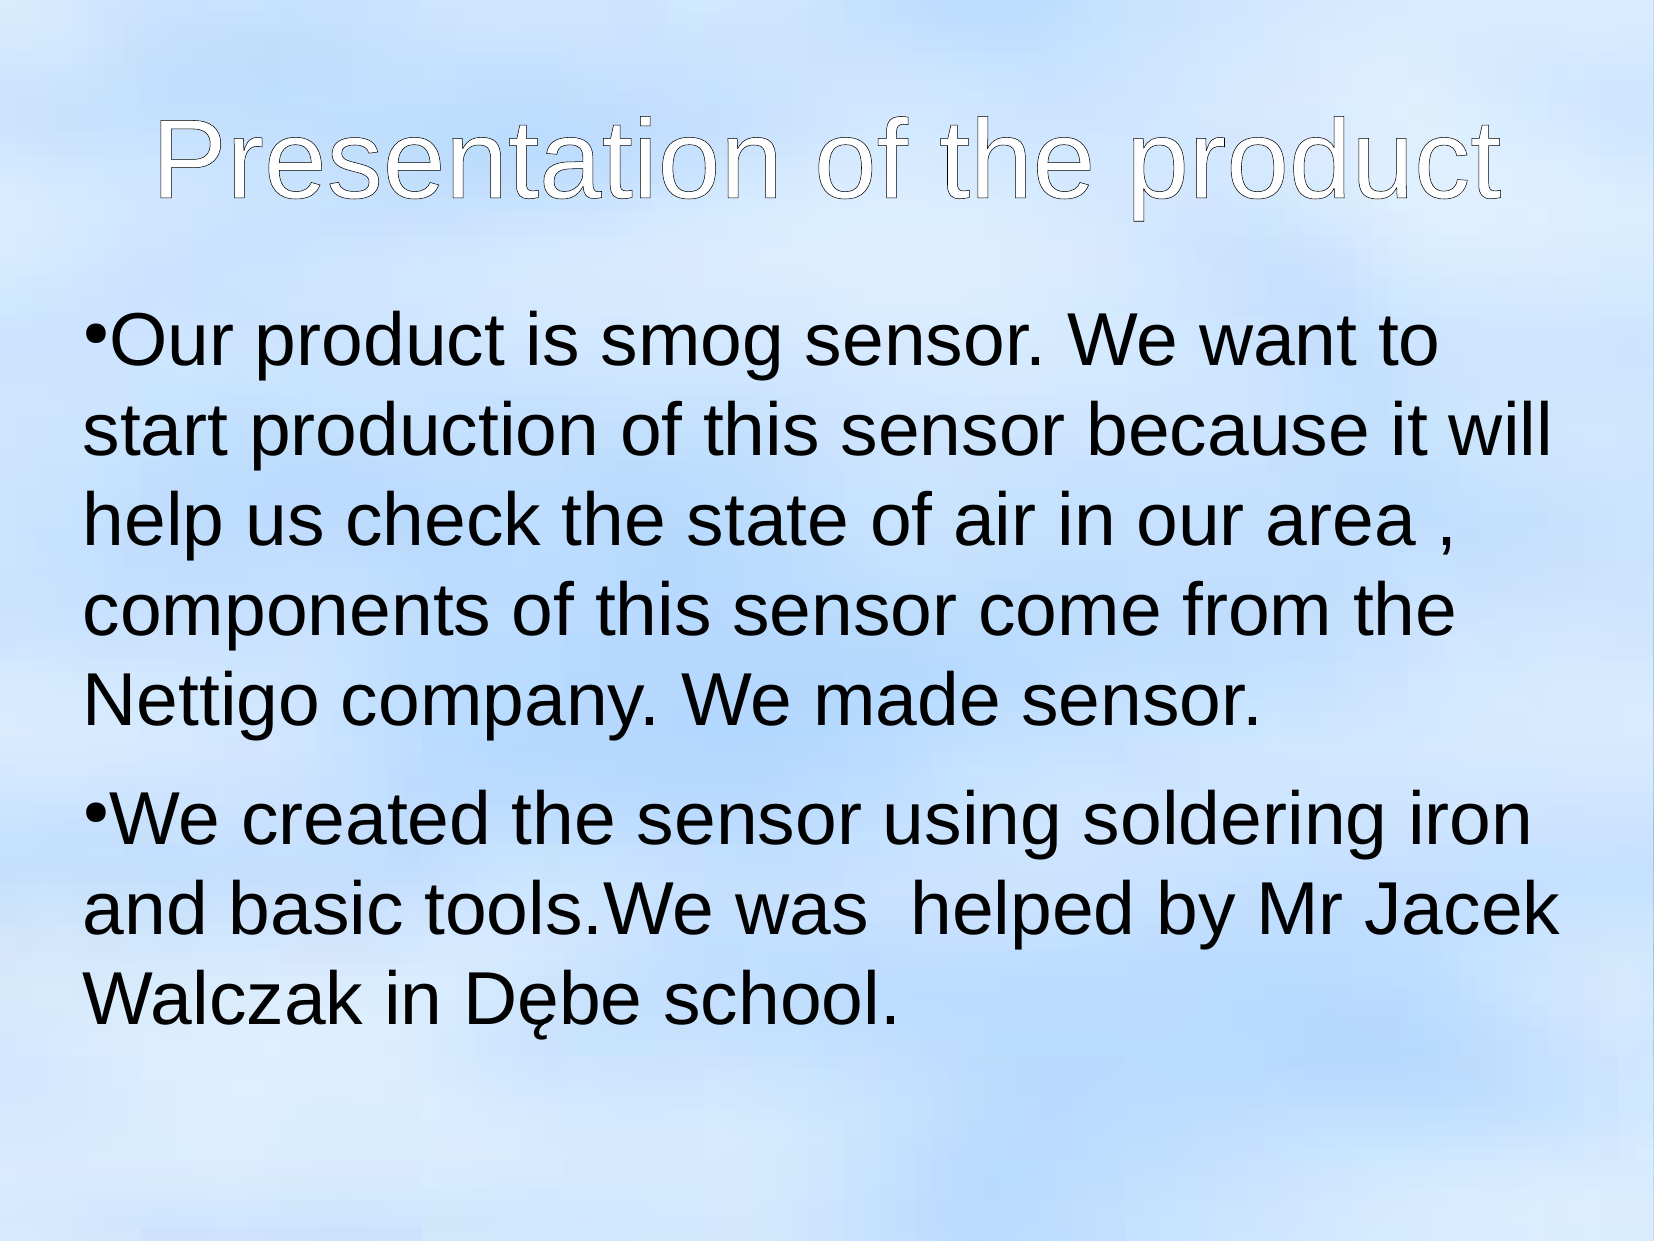

# Presentation of the product
Our product is smog sensor. We want to start production of this sensor because it will help us check the state of air in our area , components of this sensor come from the Nettigo company. We made sensor.
We created the sensor using soldering iron and basic tools.We was helped by Mr Jacek Walczak in Dębe school.